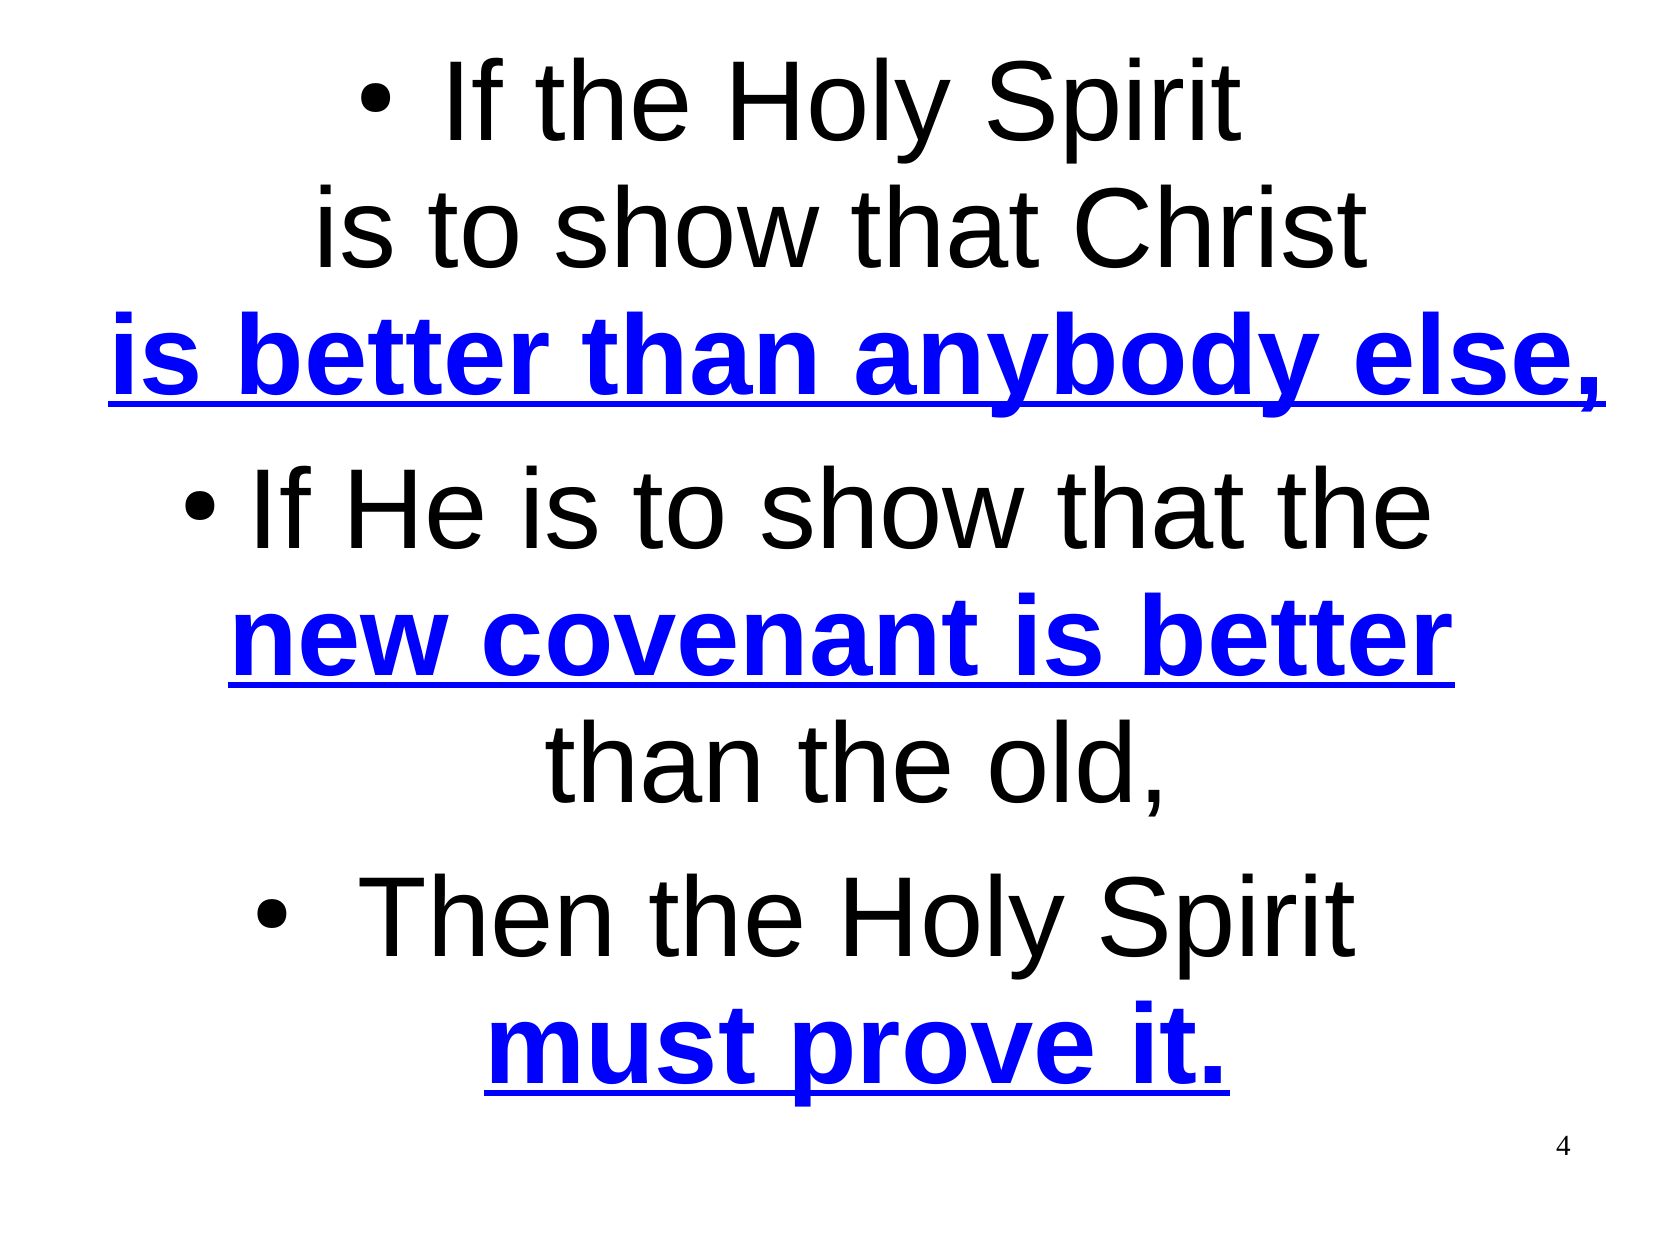

# If the Holy Spirit is to show that Christ is better than anybody else,
If He is to show that the
new covenant is better
than the old,
 Then the Holy Spirit
must prove it.
4